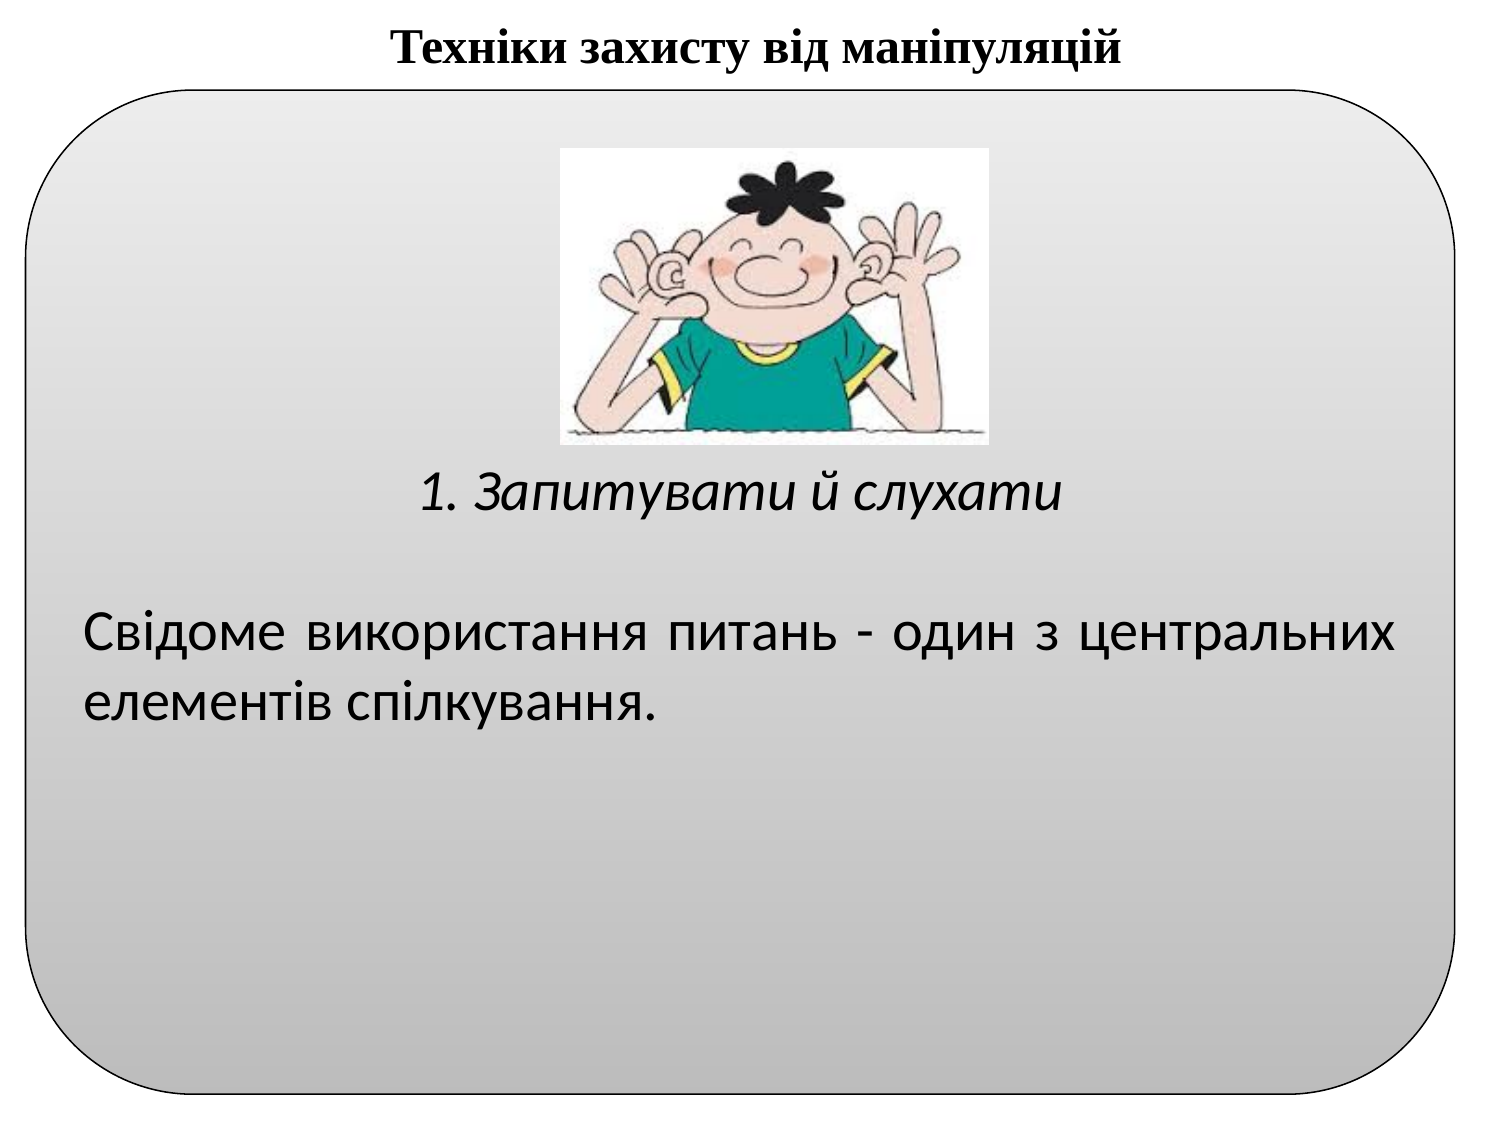

# Техніки захисту від маніпуляцій
1. Запитувати й слухати
Свідоме використання питань - один з центральних елементів спілкування.